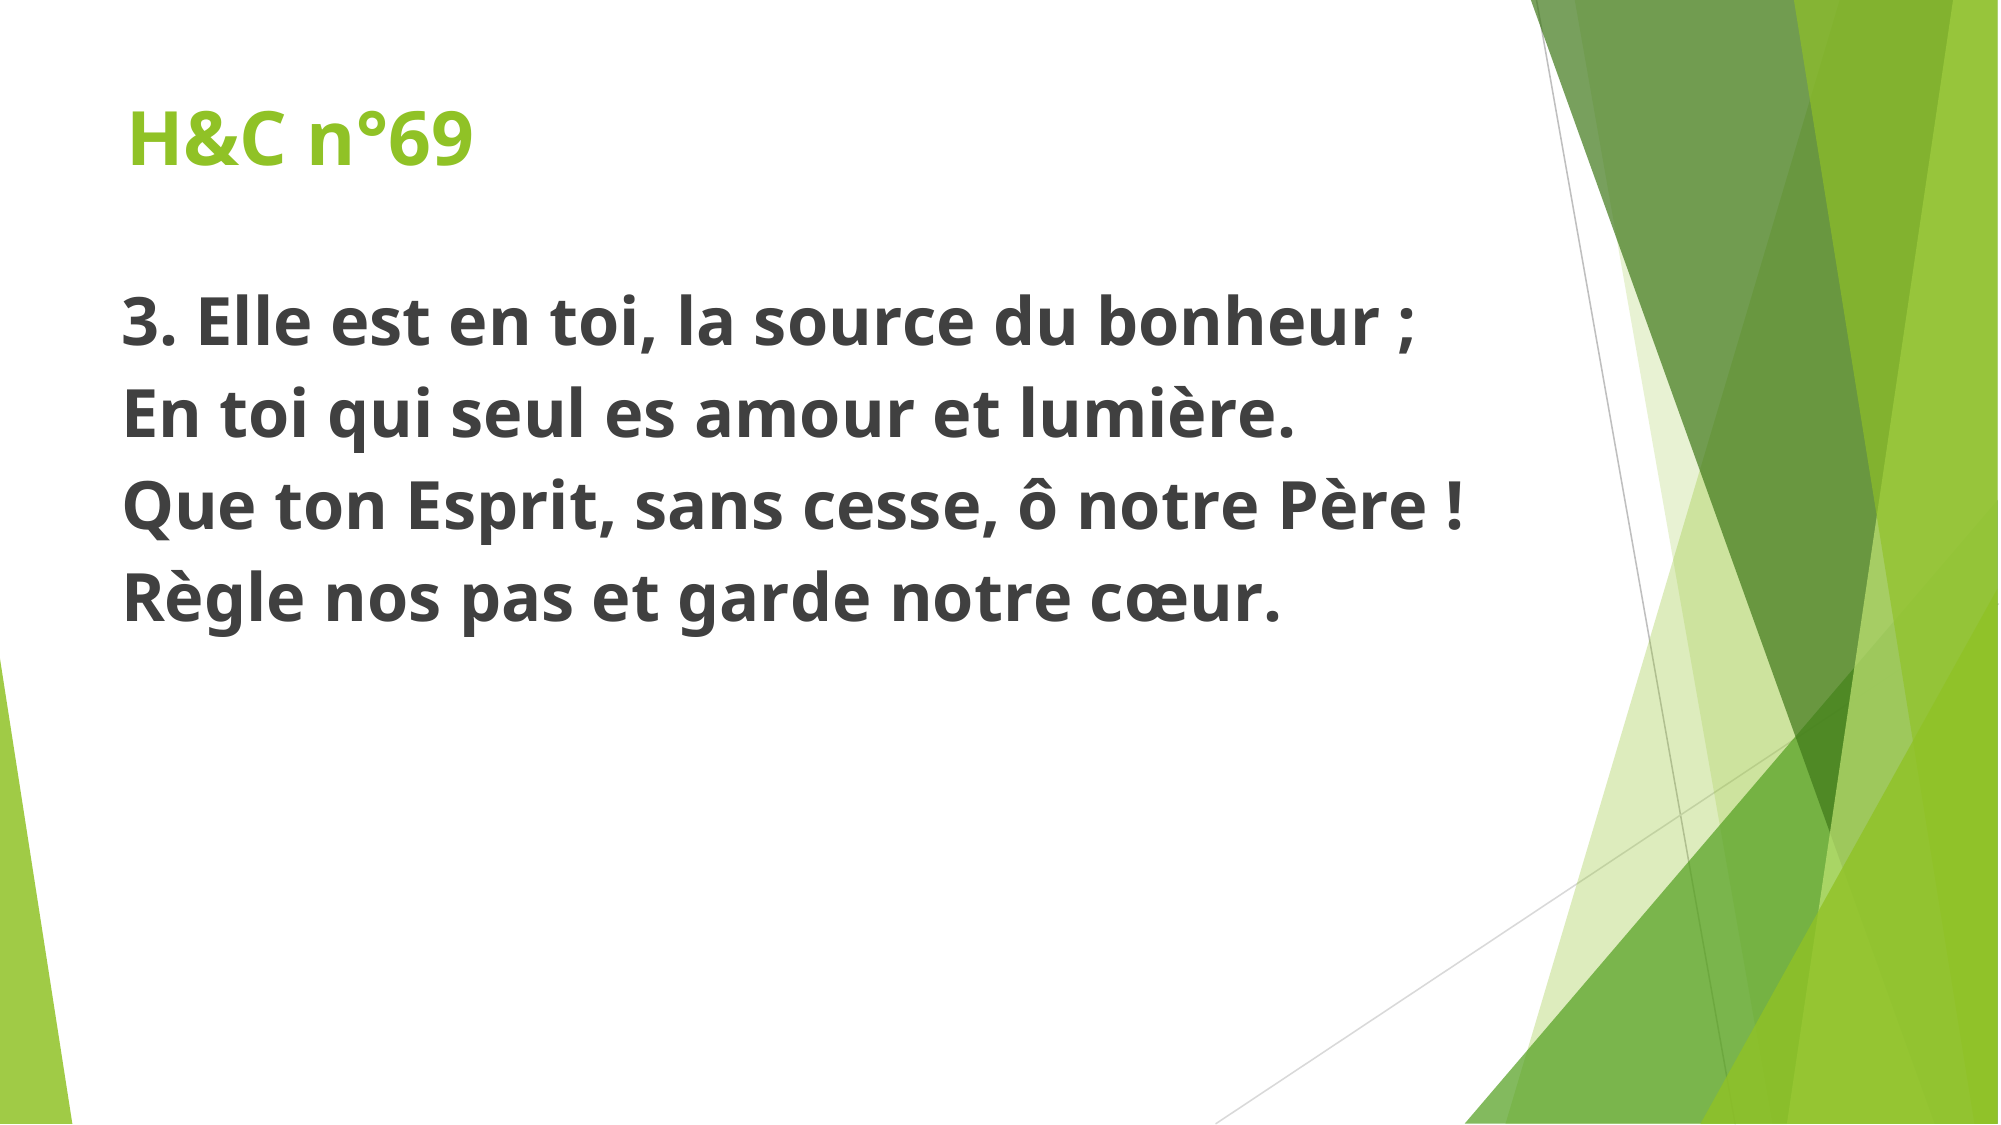

H&C n°69
3. Elle est en toi, la source du bonheur ;
En toi qui seul es amour et lumière.
Que ton Esprit, sans cesse, ô notre Père !
Règle nos pas et garde notre cœur.